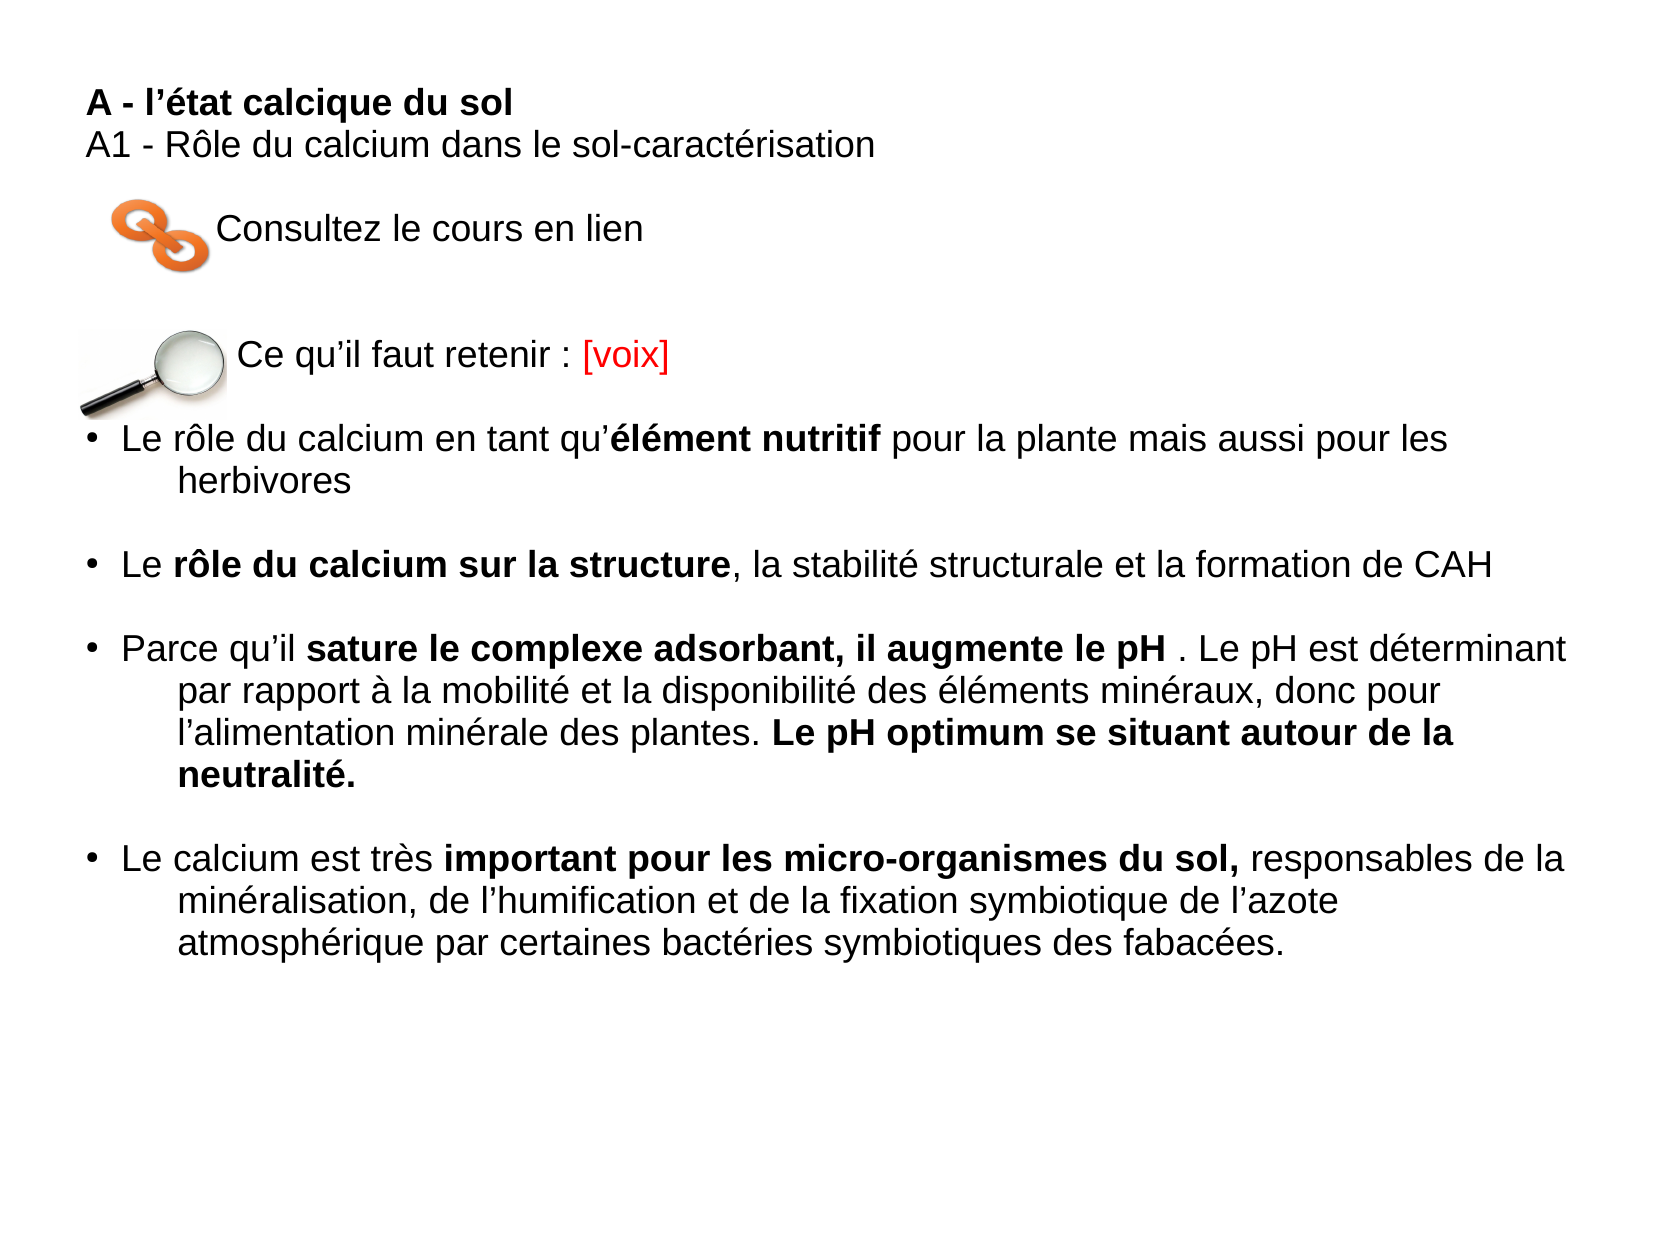

A - l’état calcique du sol
A1 - Rôle du calcium dans le sol-caractérisation
	Consultez le cours en lien
	 Ce qu’il faut retenir : [voix]
Le rôle du calcium en tant qu’élément nutritif pour la plante mais aussi pour les herbivores
Le rôle du calcium sur la structure, la stabilité structurale et la formation de CAH
Parce qu’il sature le complexe adsorbant, il augmente le pH . Le pH est déterminant par rapport à la mobilité et la disponibilité des éléments minéraux, donc pour l’alimentation minérale des plantes. Le pH optimum se situant autour de la neutralité.
Le calcium est très important pour les micro-organismes du sol, responsables de la minéralisation, de l’humification et de la fixation symbiotique de l’azote atmosphérique par certaines bactéries symbiotiques des fabacées.